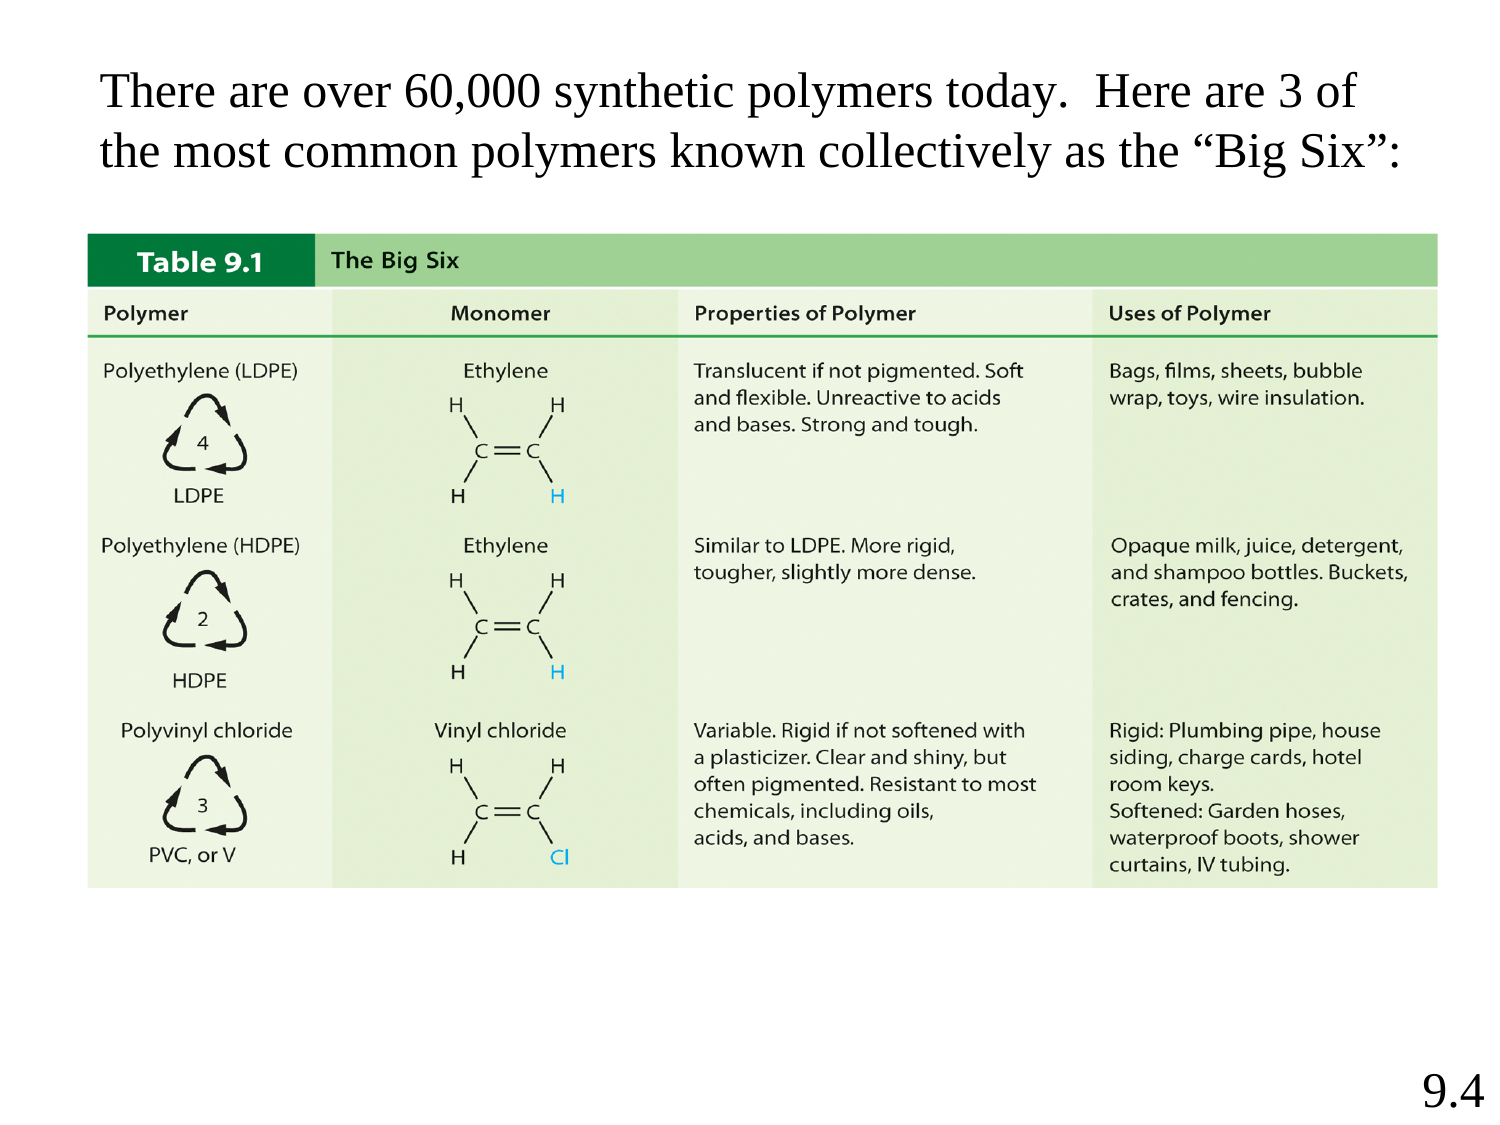

There are over 60,000 synthetic polymers today. Here are 3 of the most common polymers known collectively as the “Big Six”:
9.4